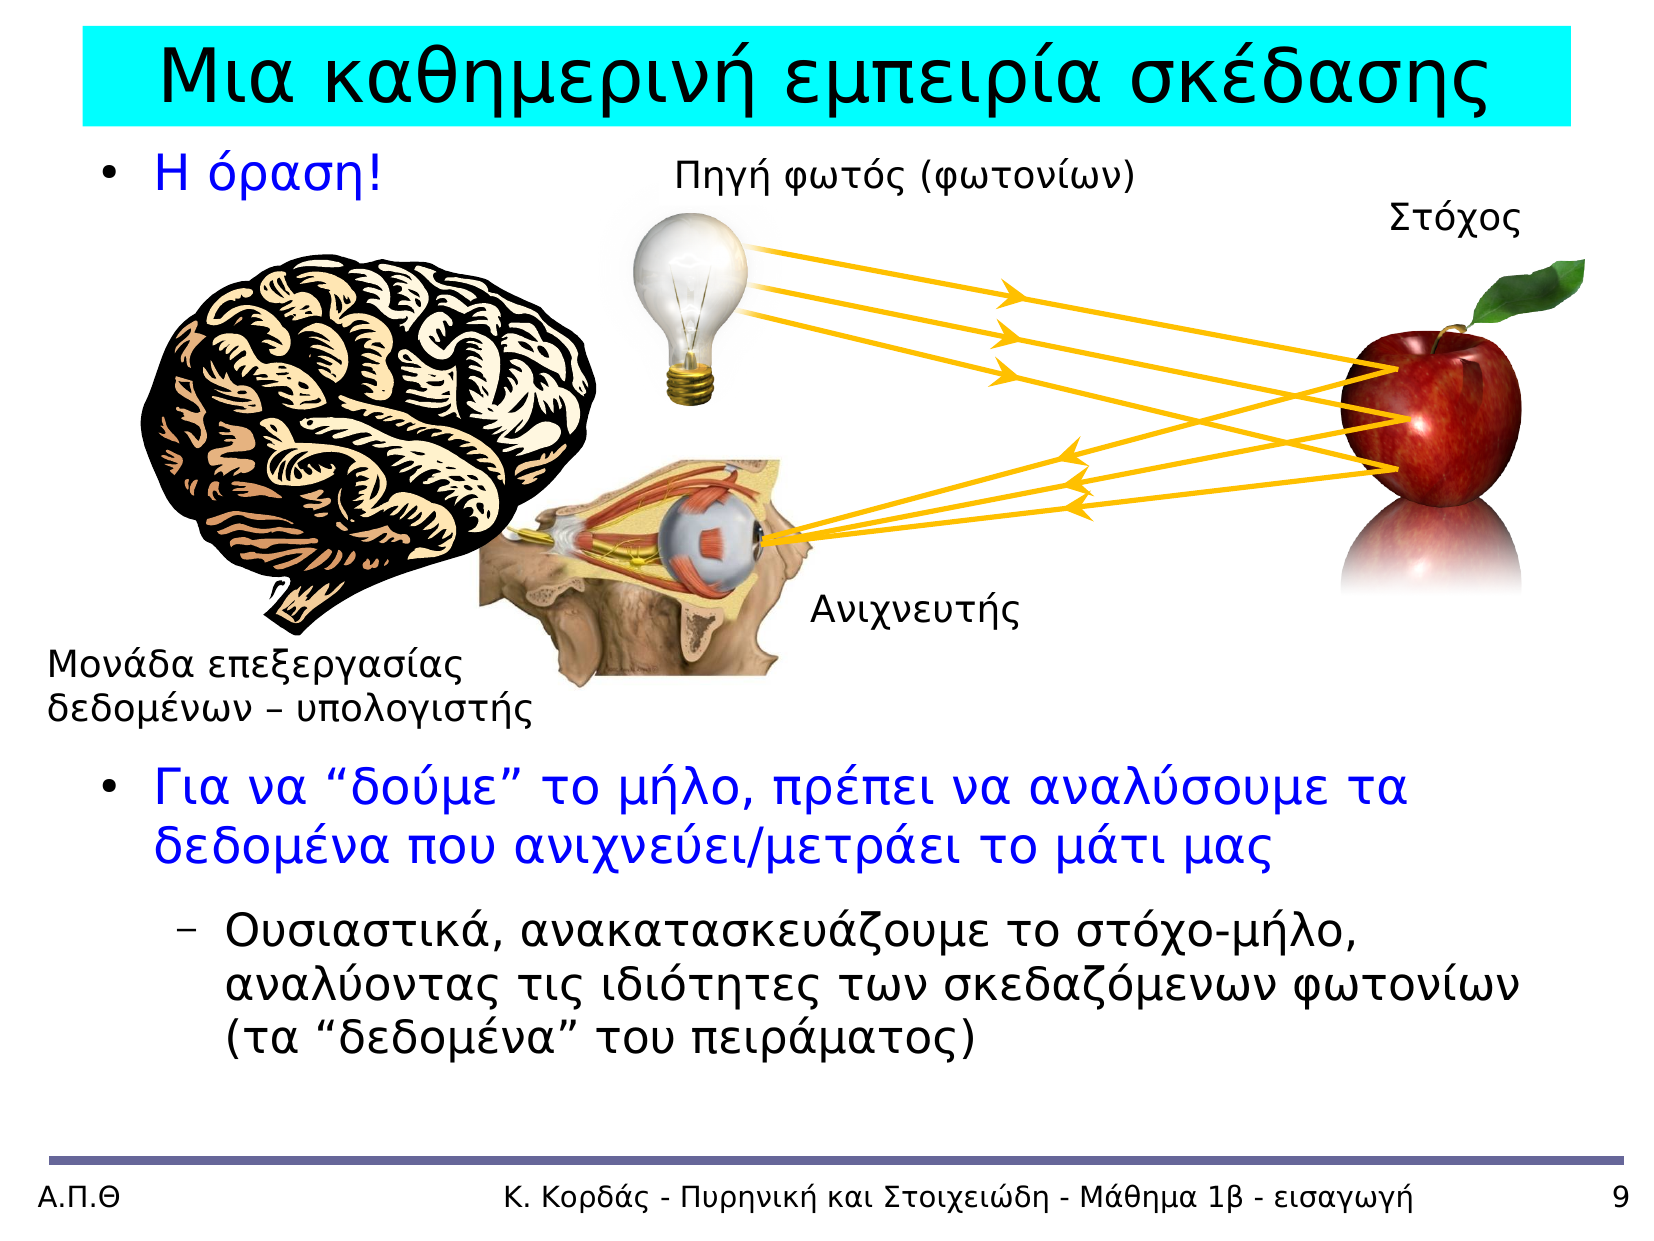

# Μια καθημερινή εμπειρία σκέδασης
Η όραση!
Για να “δούμε” το μήλο, πρέπει να αναλύσουμε τα δεδομένα που ανιχνεύει/μετράει το μάτι μας
Ουσιαστικά, ανακατασκευάζουμε το στόχο-μήλο, αναλύοντας τις ιδιότητες των σκεδαζόμενων φωτονίων (τα “δεδομένα” του πειράματος)
Πηγή φωτός (φωτονίων)
Στόχος
Ανιχνευτής
Μονάδα επεξεργασίας
δεδομένων – υπολογιστής
Α.Π.Θ
Κ. Κορδάς - Πυρηνική και Στοιχειώδη - Μάθημα 1β - εισαγωγή
9